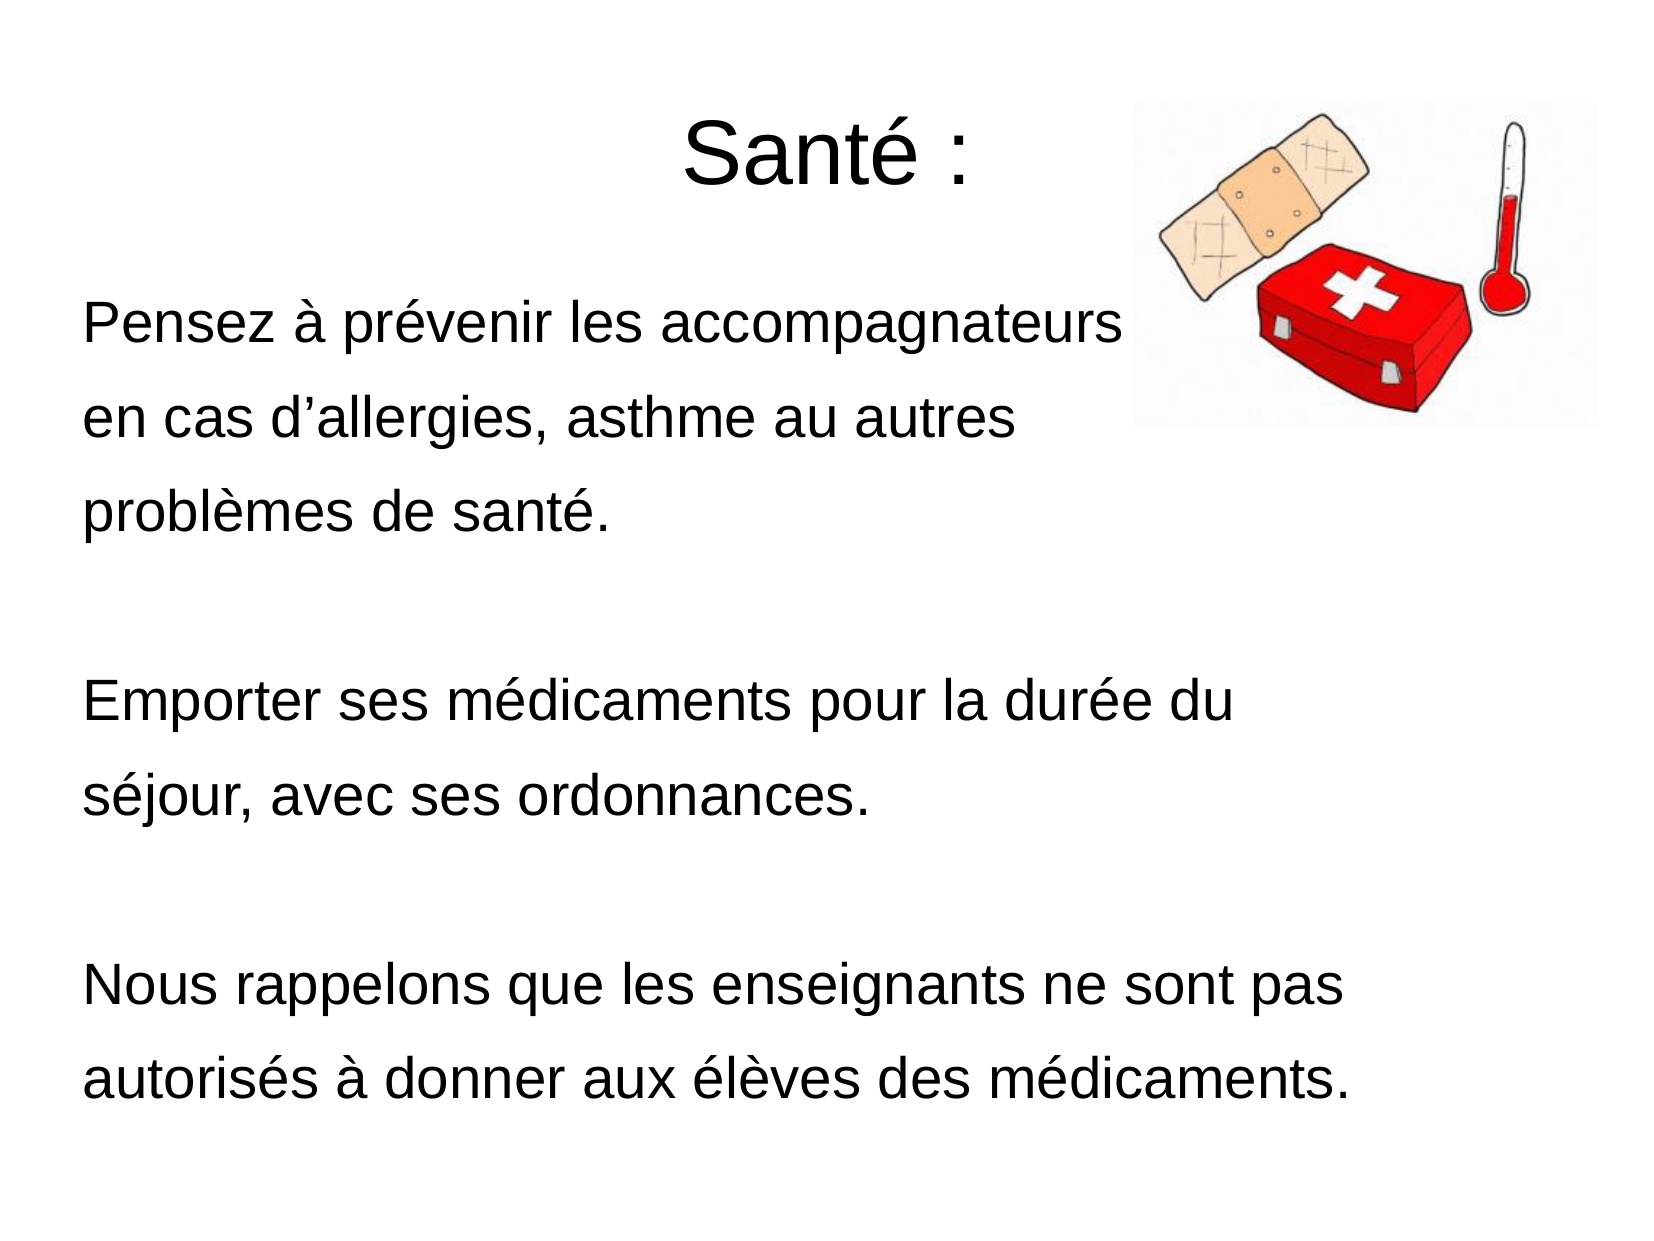

# Santé :
Pensez à prévenir les accompagnateurs
en cas d’allergies, asthme au autres
problèmes de santé.
Emporter ses médicaments pour la durée du
séjour, avec ses ordonnances.
Nous rappelons que les enseignants ne sont pas
autorisés à donner aux élèves des médicaments.